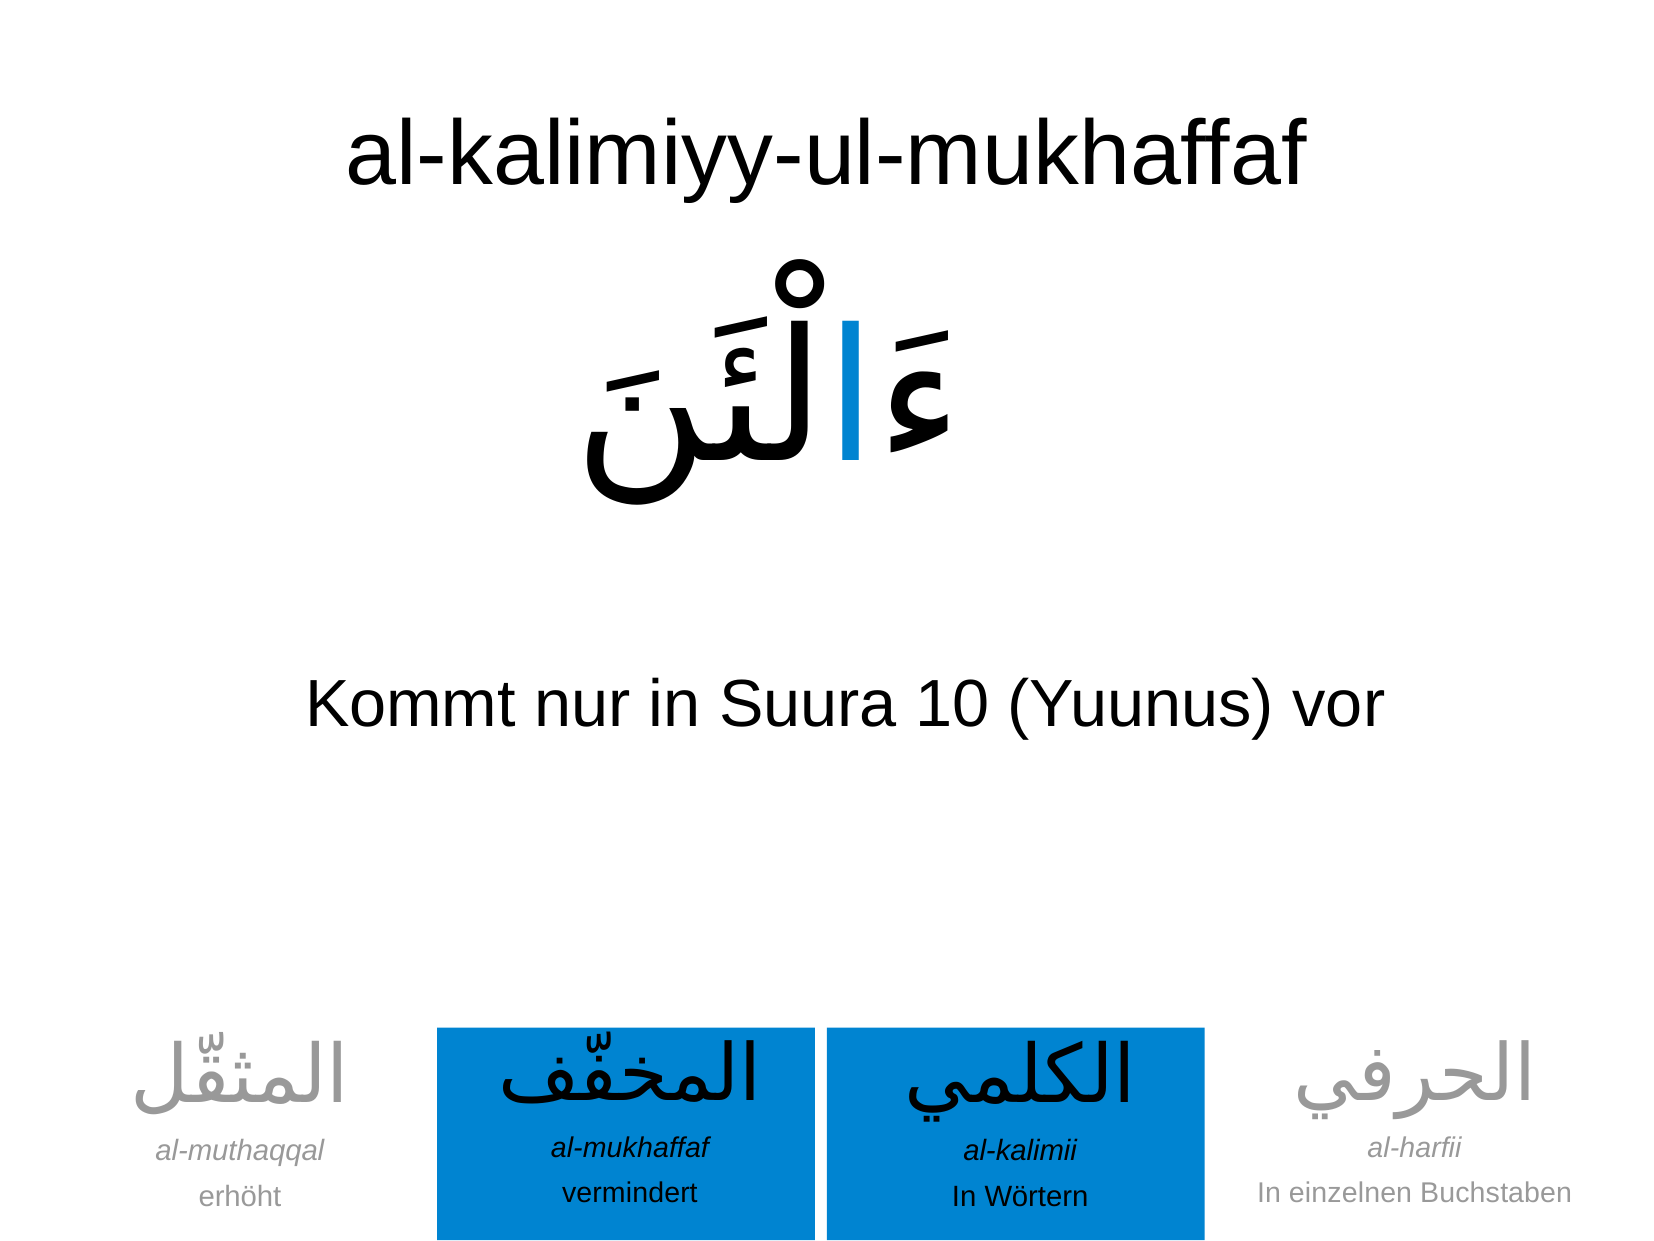

# al-kalimiyy-ul-mukhaffaf
ءَالْئَنَ
Kommt nur in Suura 10 (Yuunus) vor
المثقّل
al-muthaqqal
erhöht
المخفّف
al-mukhaffaf
vermindert
الكلمي
al-kalimii
In Wörtern
الحرفي
al-harfii
In einzelnen Buchstaben